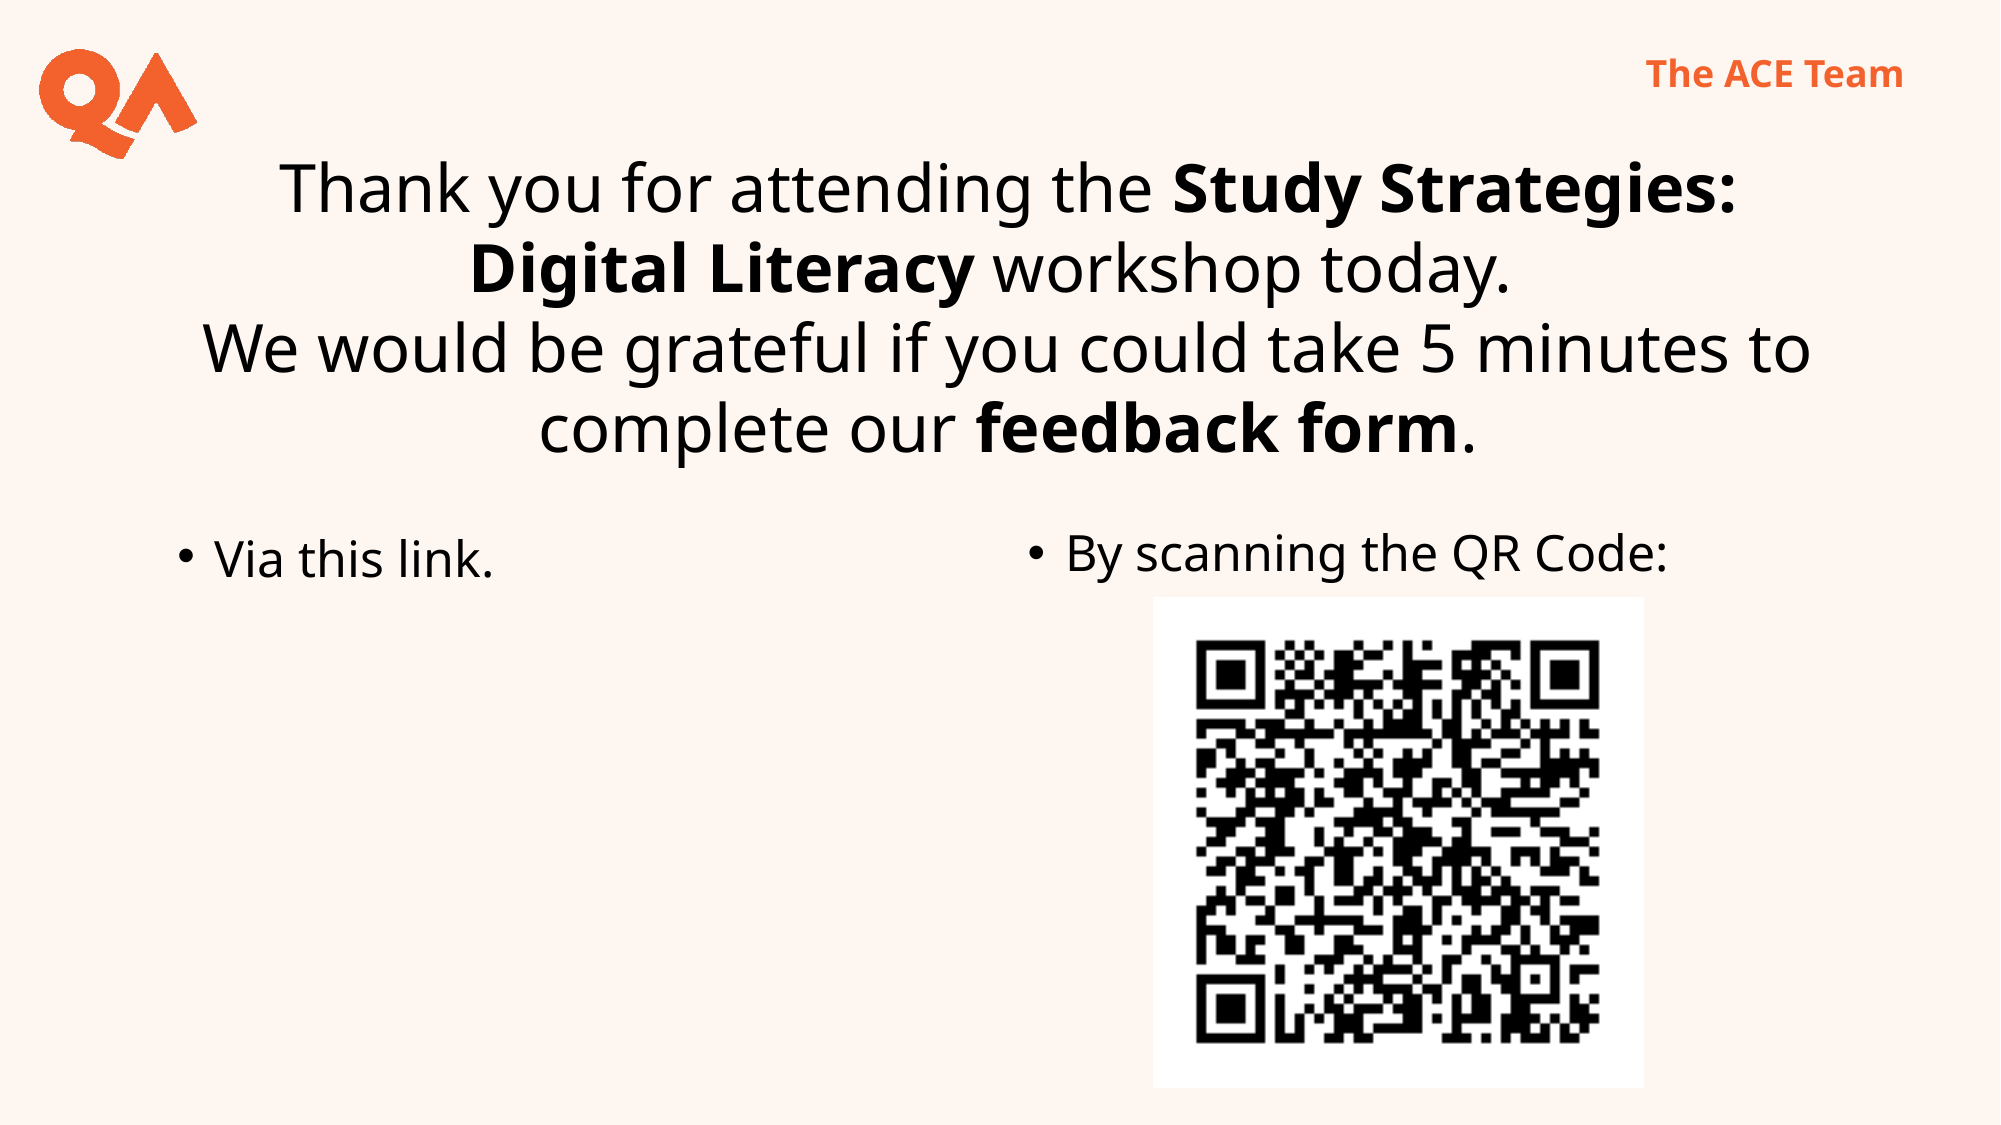

# Thank you for attending the Study Strategies: Digital Literacy workshop today. We would be grateful if you could take 5 minutes to complete our feedback form.
Via this link.
By scanning the QR Code: